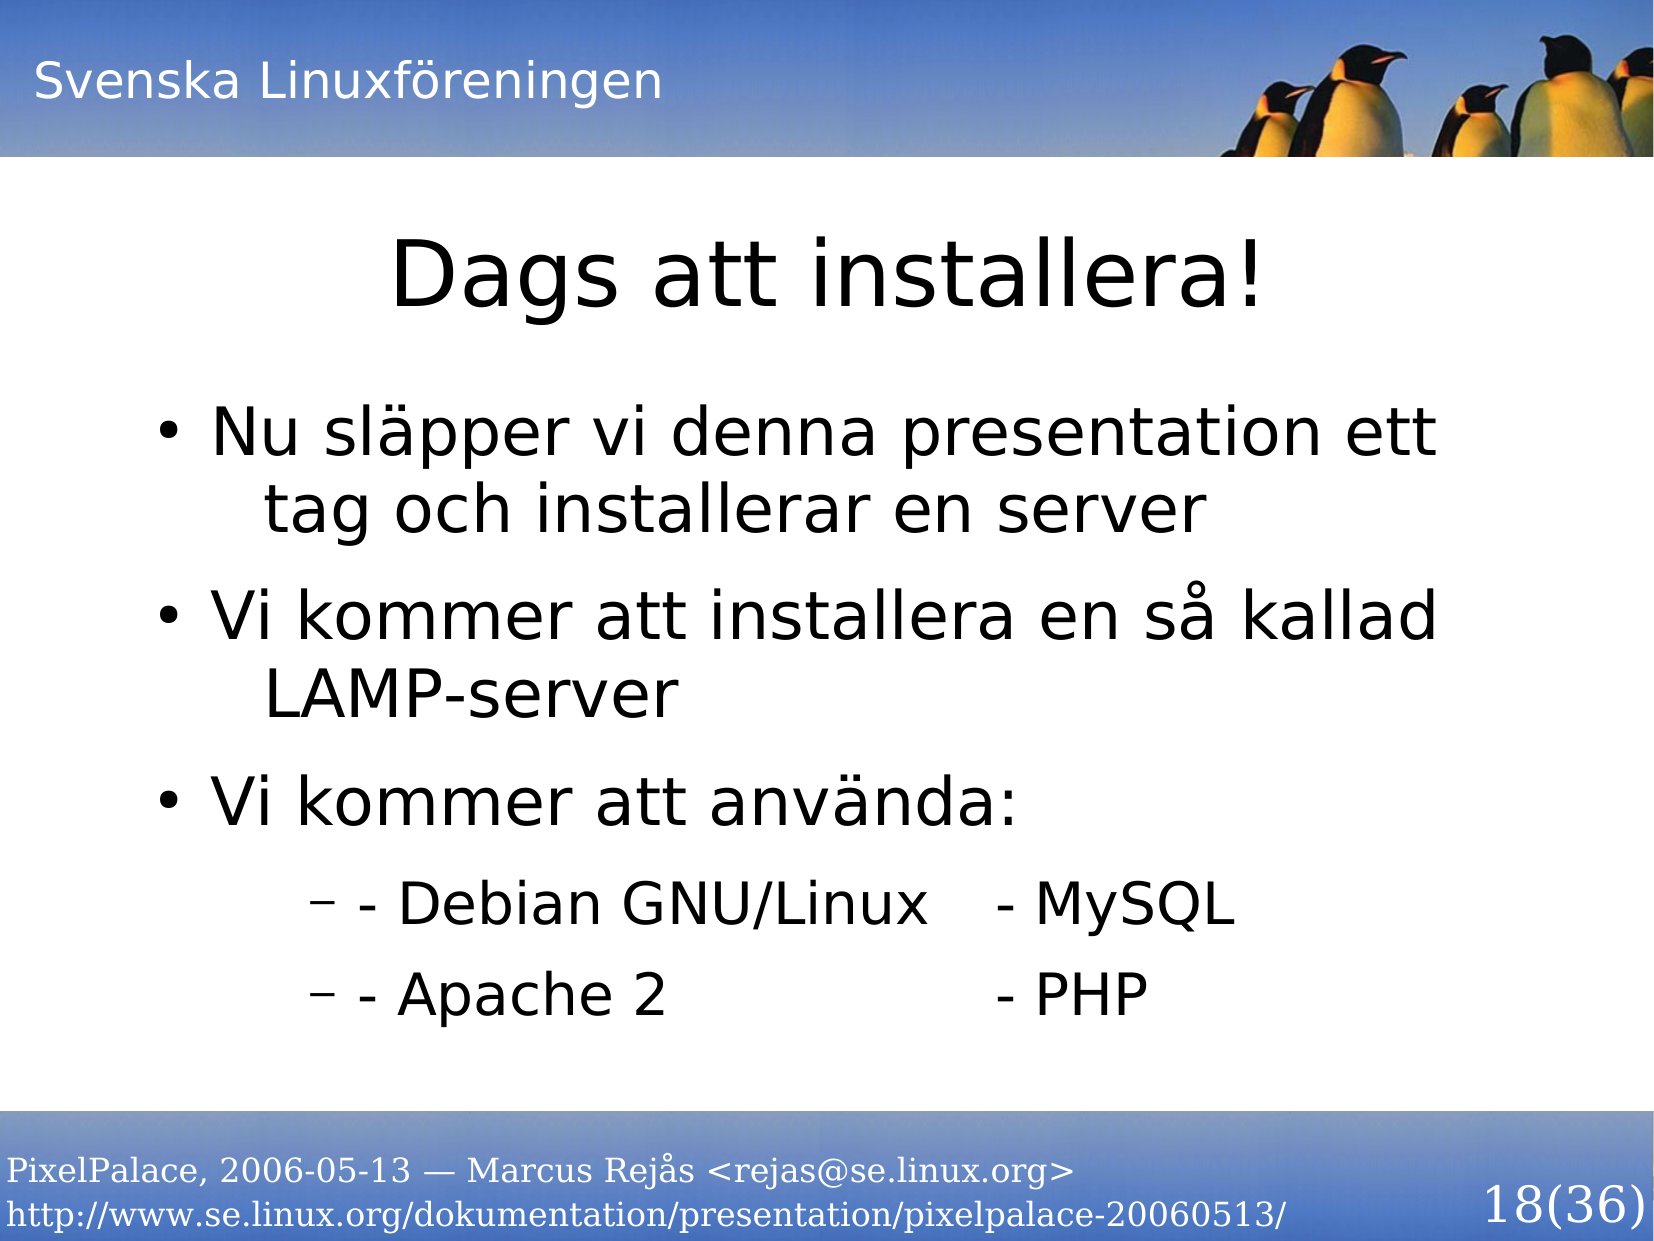

# Dags att installera!
Nu släpper vi denna presentation ett tag och installerar en server
Vi kommer att installera en så kallad LAMP-server
Vi kommer att använda:
- Debian GNU/Linux	- MySQL
- Apache 2					- PHP